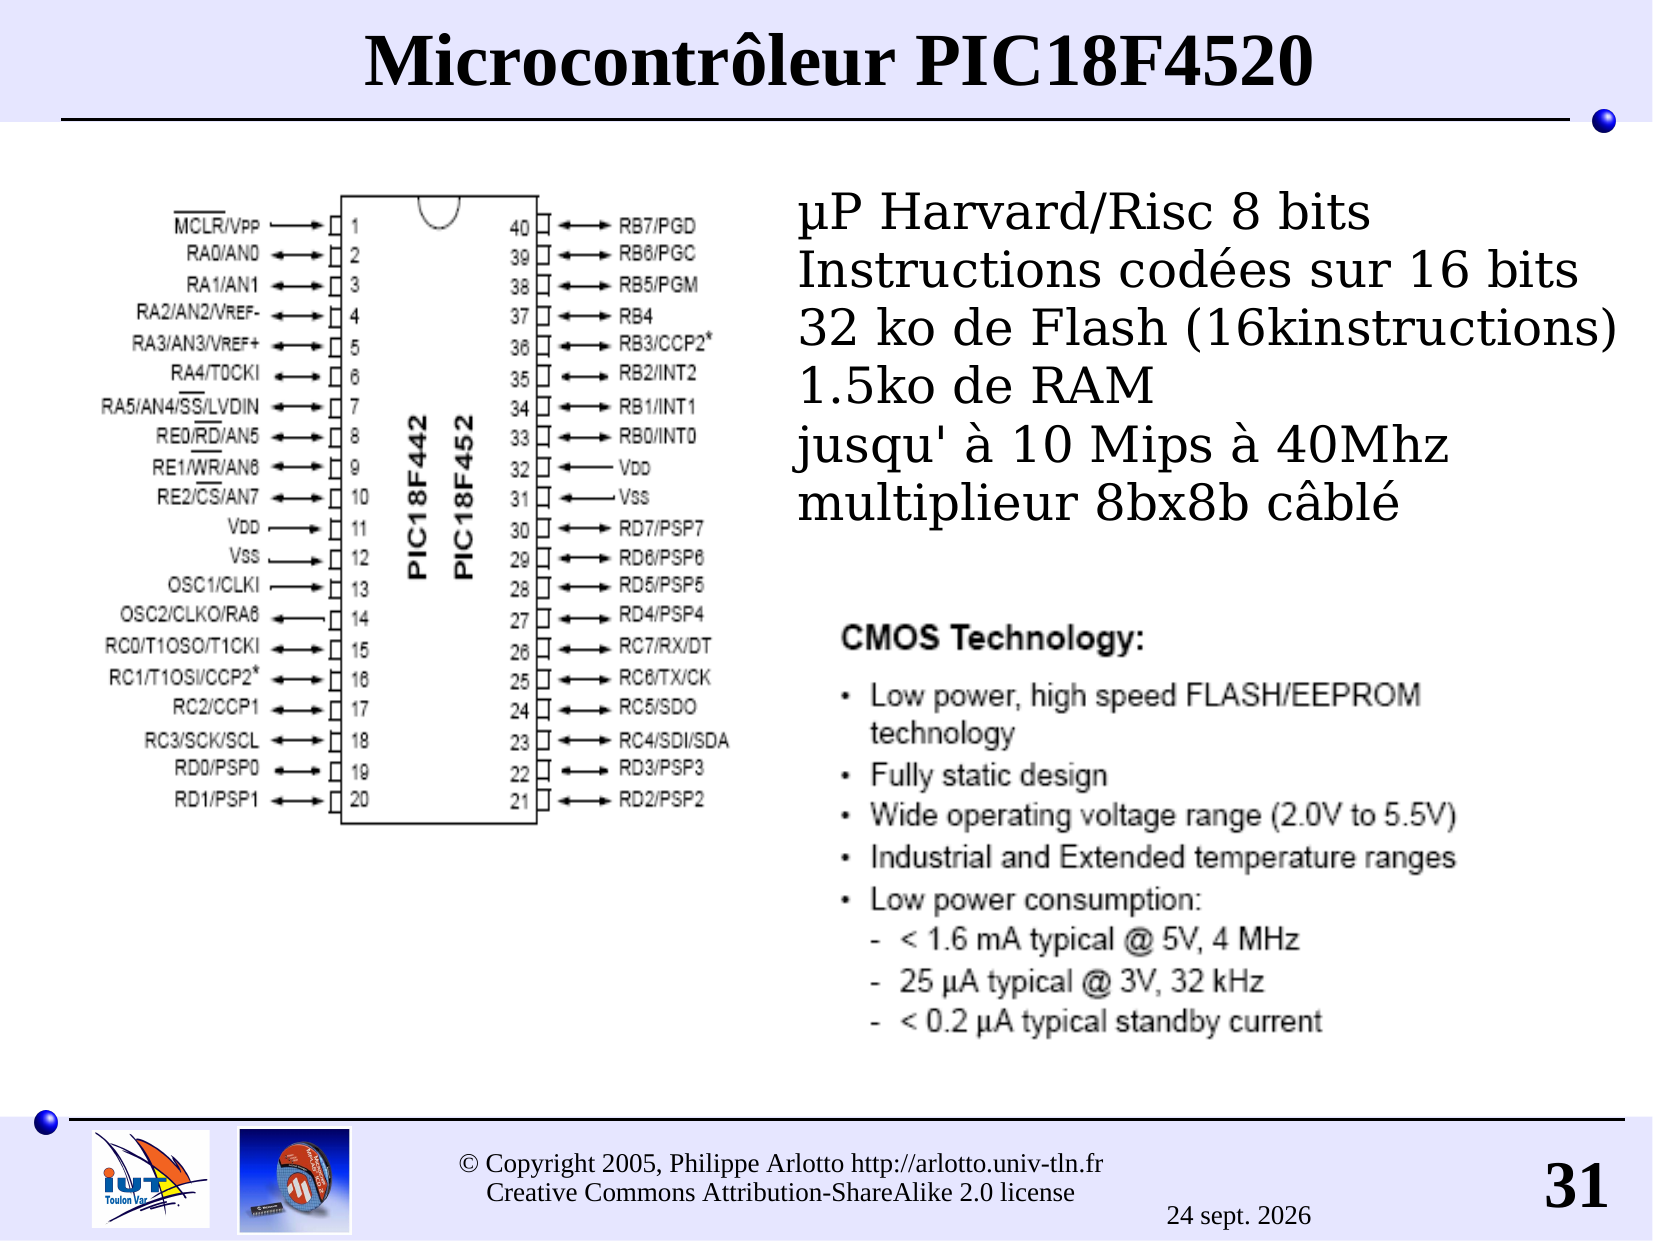

# Microcontrôleur PIC18F4520
µP Harvard/Risc 8 bits
Instructions codées sur 16 bits
32 ko de Flash (16kinstructions)
1.5ko de RAM
jusqu' à 10 Mips à 40Mhz
multiplieur 8bx8b câblé